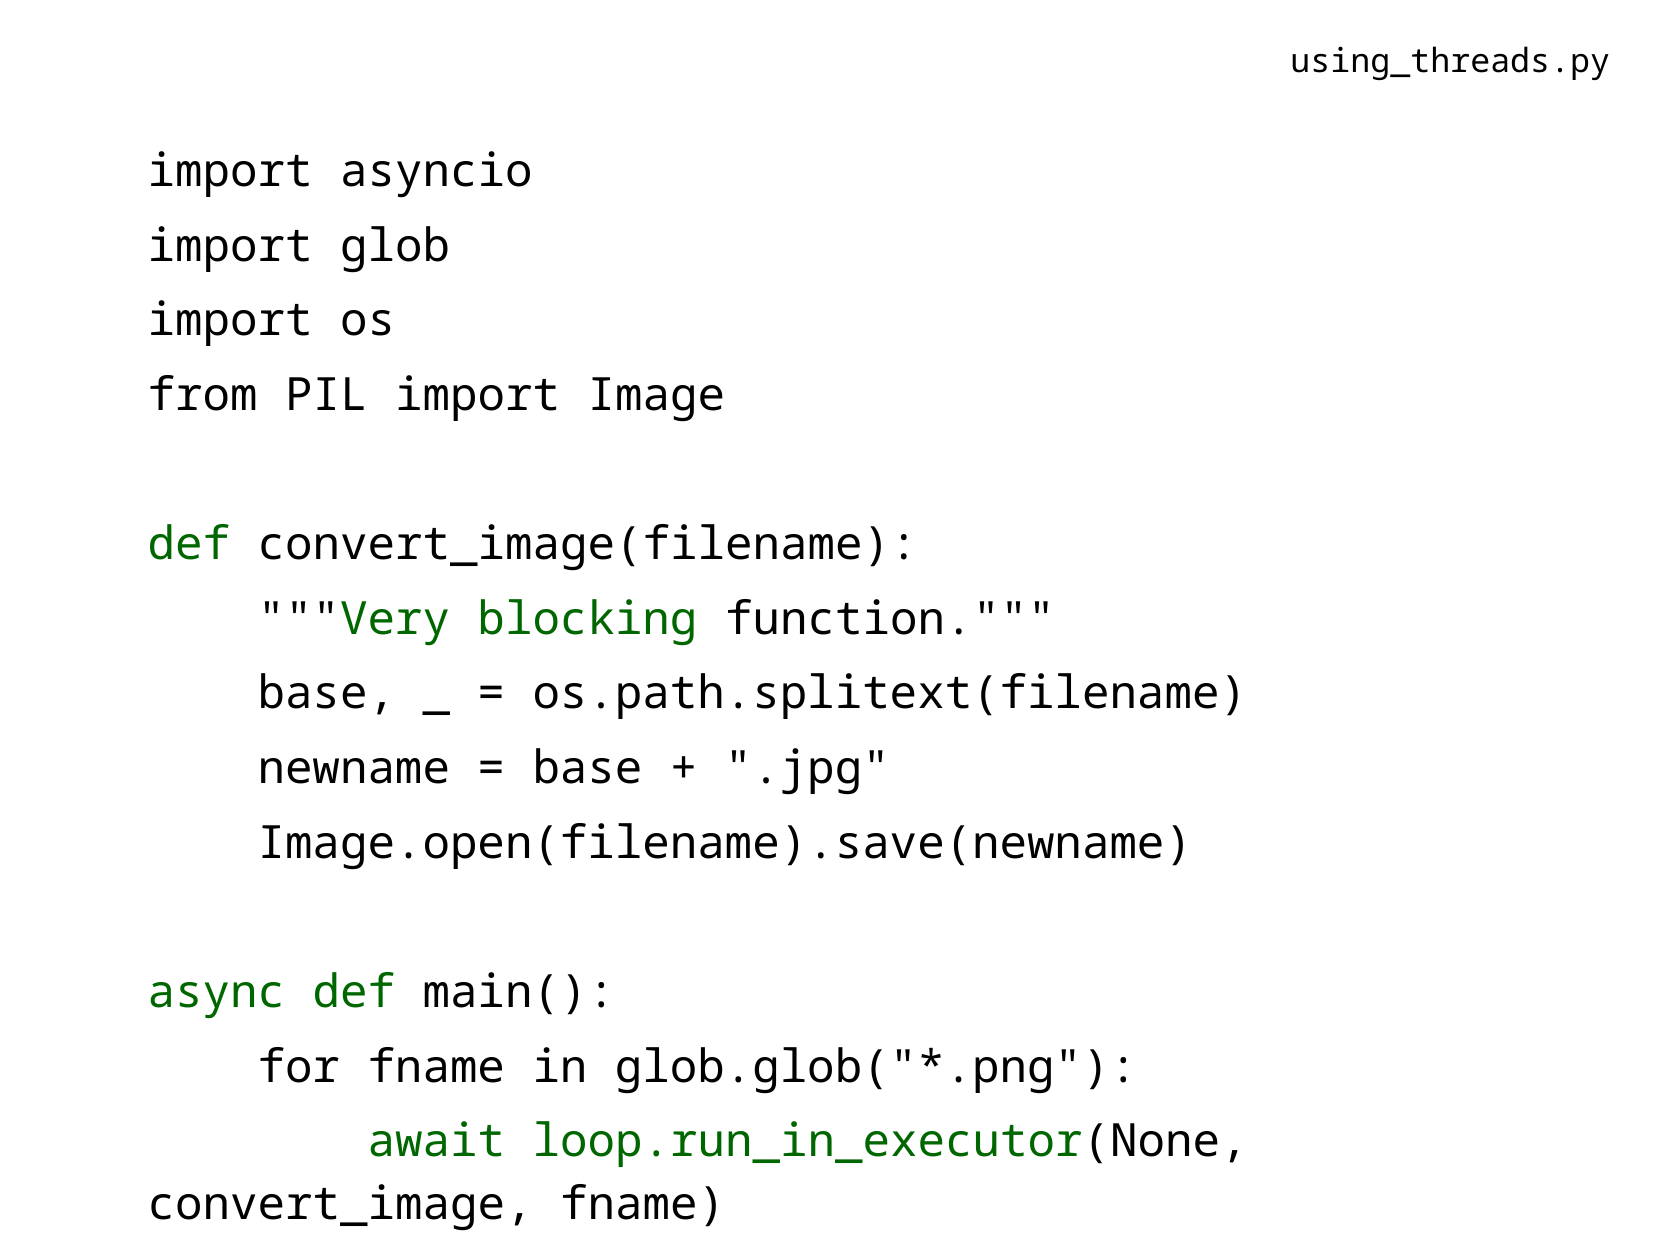

using_threads.py
import asyncio
import glob
import os
from PIL import Image
def convert_image(filename):
 """Very blocking function."""
 base, _ = os.path.splitext(filename)
 newname = base + ".jpg"
 Image.open(filename).save(newname)
async def main():
 for fname in glob.glob("*.png"):
 await loop.run_in_executor(None, convert_image, fname)
loop = asyncio.get_event_loop()
loop.run_until_complete(main())